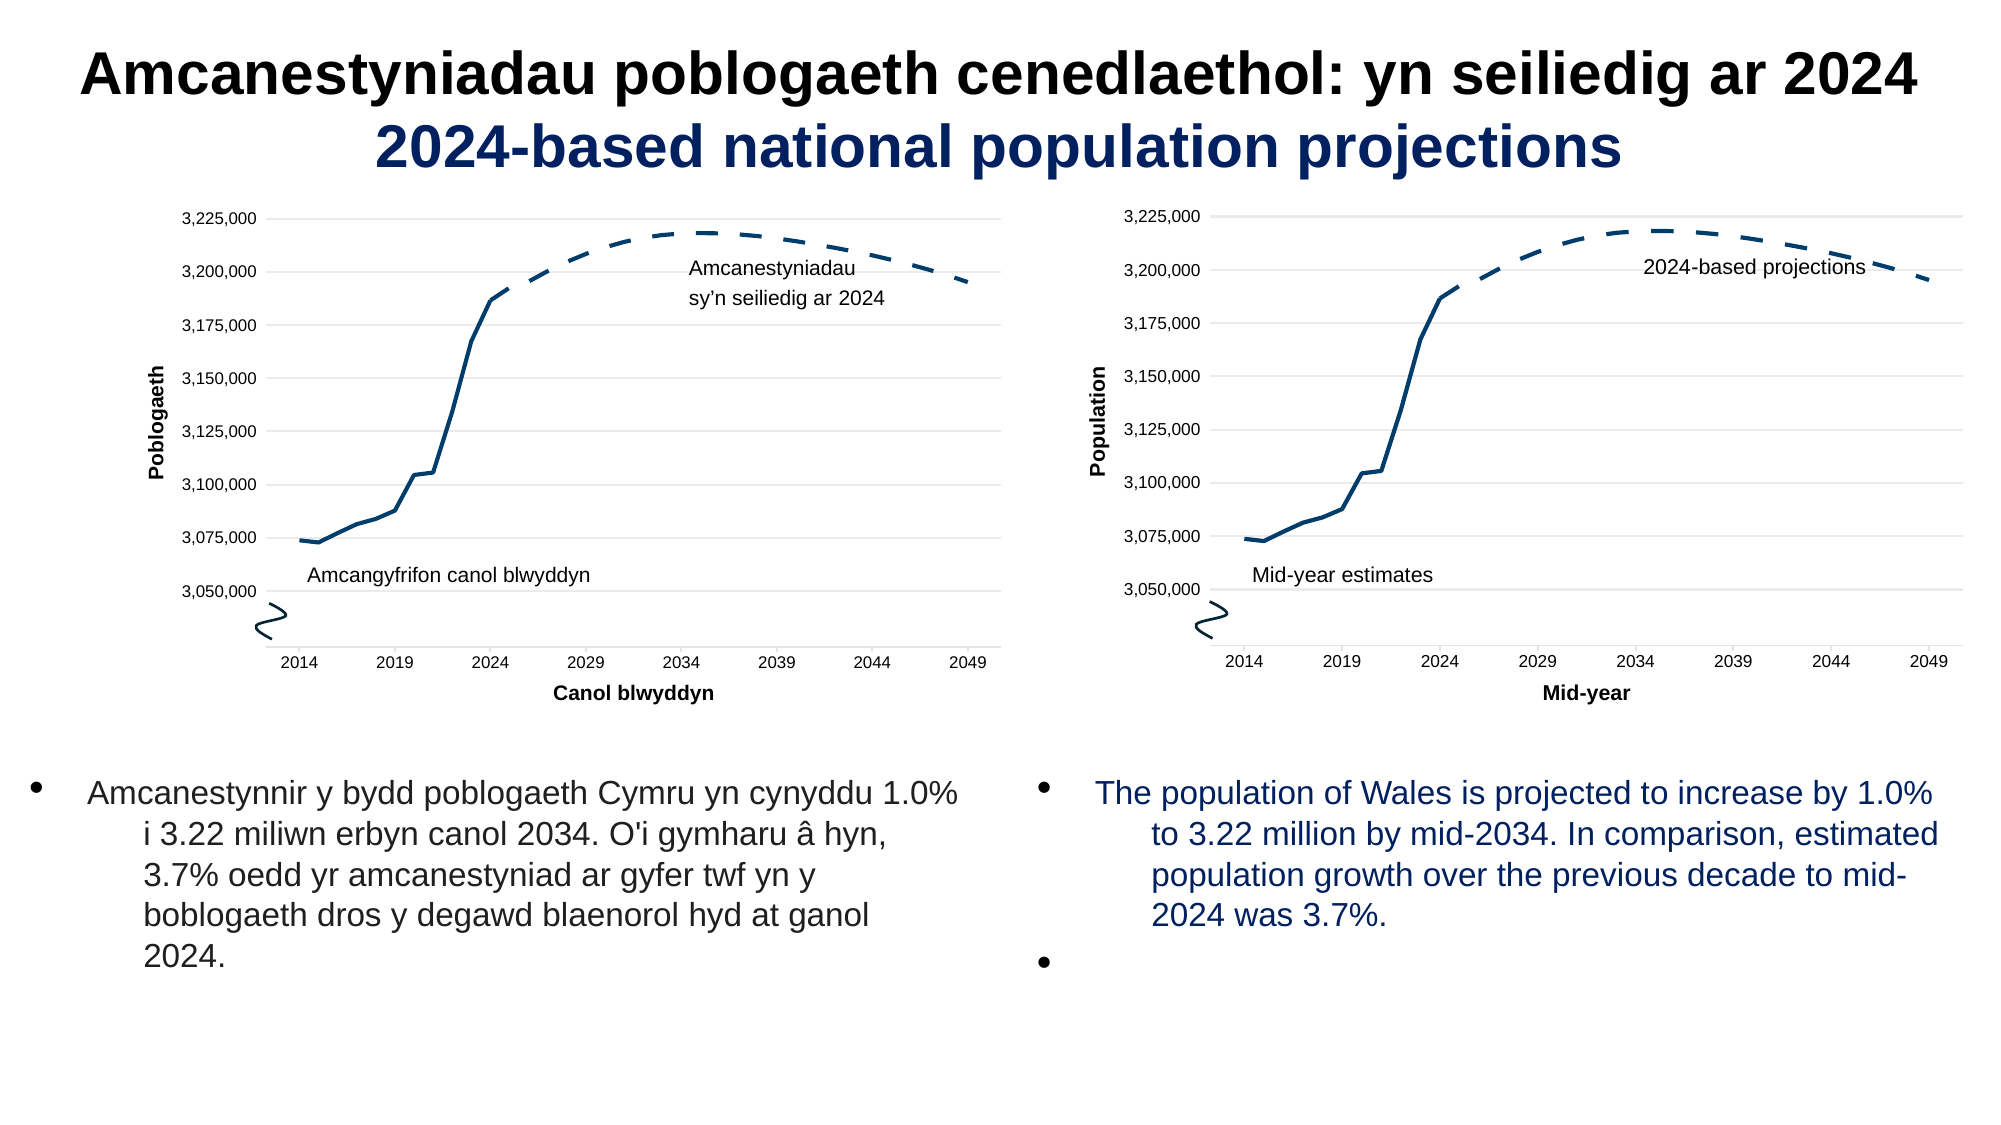

Amcanestyniadau poblogaeth cenedlaethol: yn seiliedig ar 2024
2024-based national population projections
Amcanestynnir y bydd poblogaeth Cymru yn cynyddu 1.0% i 3.22 miliwn erbyn canol 2034. O'i gymharu â hyn, 3.7% oedd yr amcanestyniad ar gyfer twf yn y boblogaeth dros y degawd blaenorol hyd at ganol 2024.
# The population of Wales is projected to increase by 1.0% to 3.22 million by mid-2034. In comparison, estimated population growth over the previous decade to mid-2024 was 3.7%.